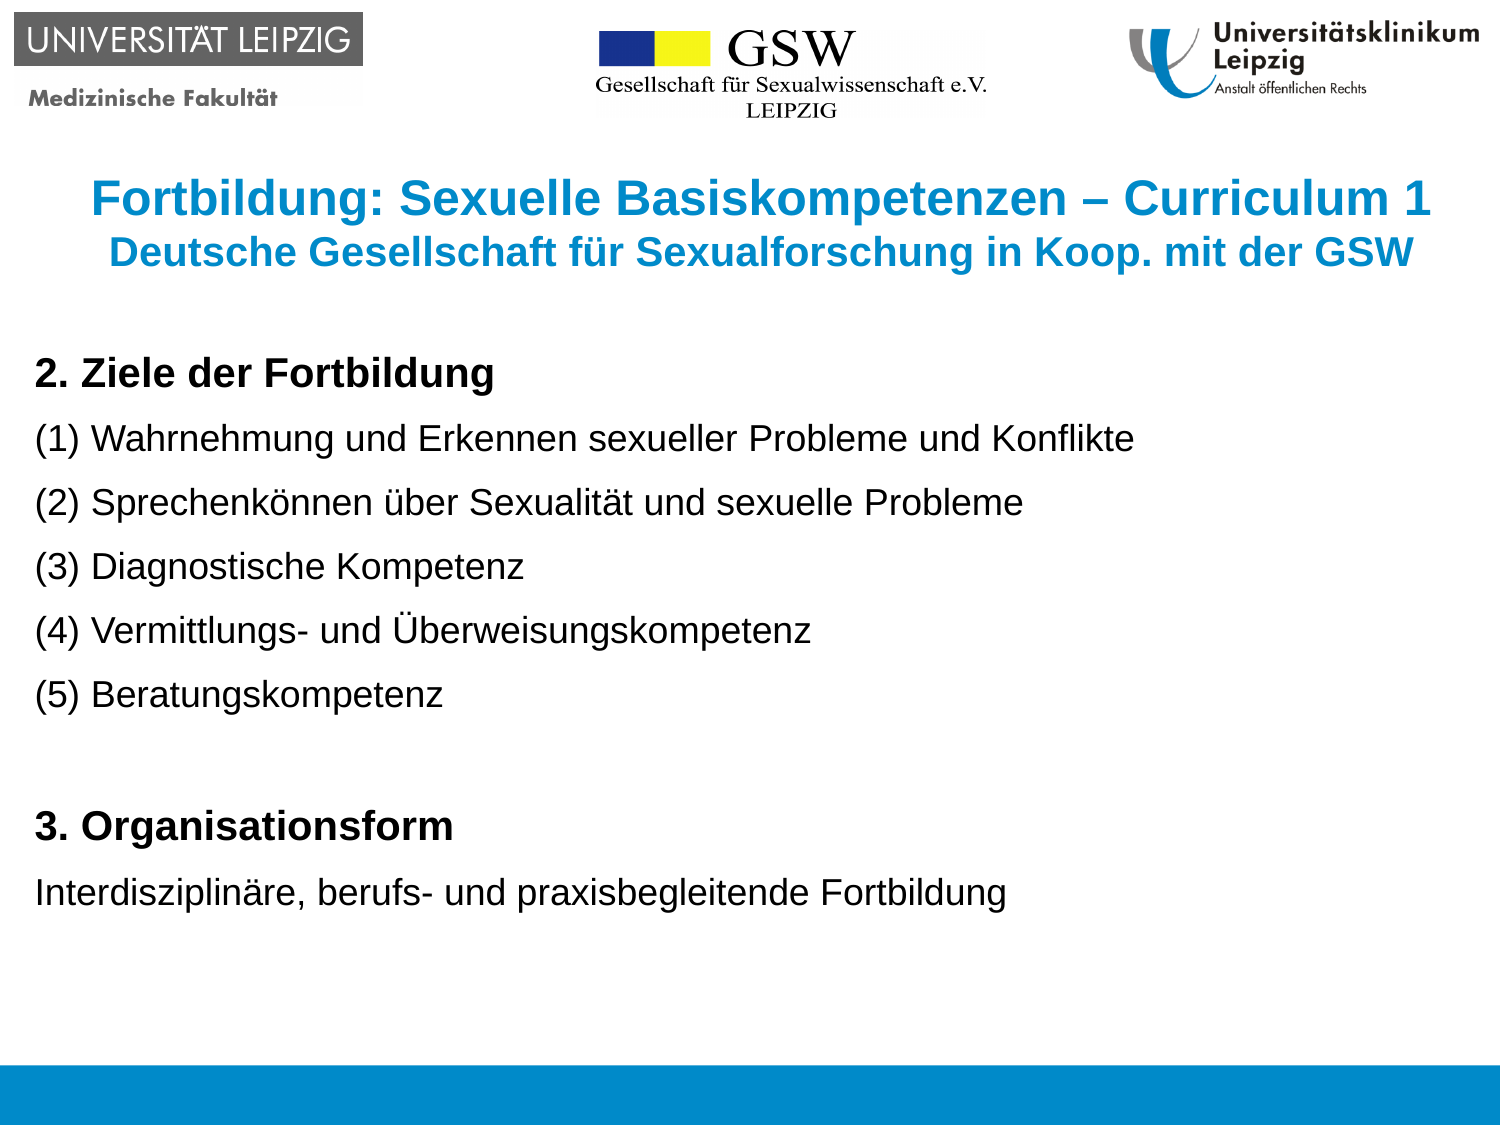

© Universitätsmedizin Leipzig
# Fortbildung: Sexuelle Basiskompetenzen – Curriculum 1 Deutsche Gesellschaft für Sexualforschung in Koop. mit der GSW
2. Ziele der Fortbildung
(1) Wahrnehmung und Erkennen sexueller Probleme und Konflikte
(2) Sprechenkönnen über Sexualität und sexuelle Probleme
(3) Diagnostische Kompetenz
(4) Vermittlungs- und Überweisungskompetenz
(5) Beratungskompetenz
3. Organisationsform
Interdisziplinäre, berufs- und praxisbegleitende Fortbildung